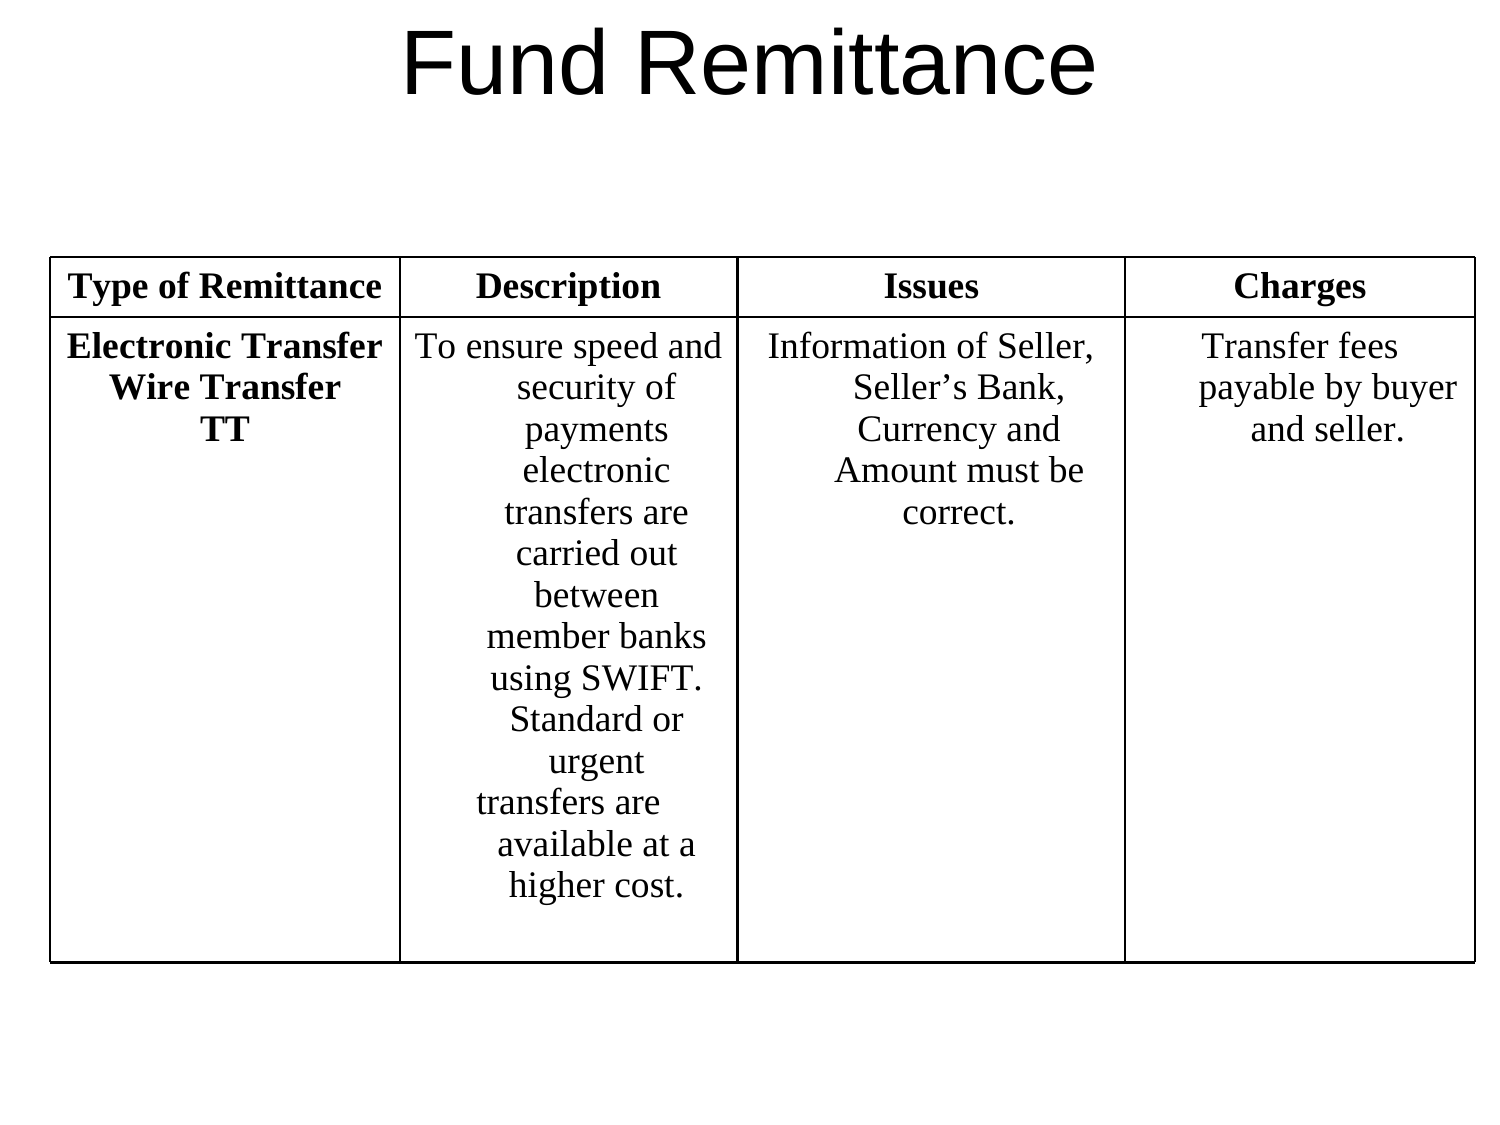

# Fund Remittance
Type of Remittance
Description
Issues
Charges
Electronic Transfer
Wire Transfer
TT
To ensure speed and security of payments electronic transfers are carried out between member banks using SWIFT. Standard or urgent
transfers are available at a higher cost.
Information of Seller, Seller’s Bank, Currency and Amount must be correct.
Transfer fees payable by buyer and seller.